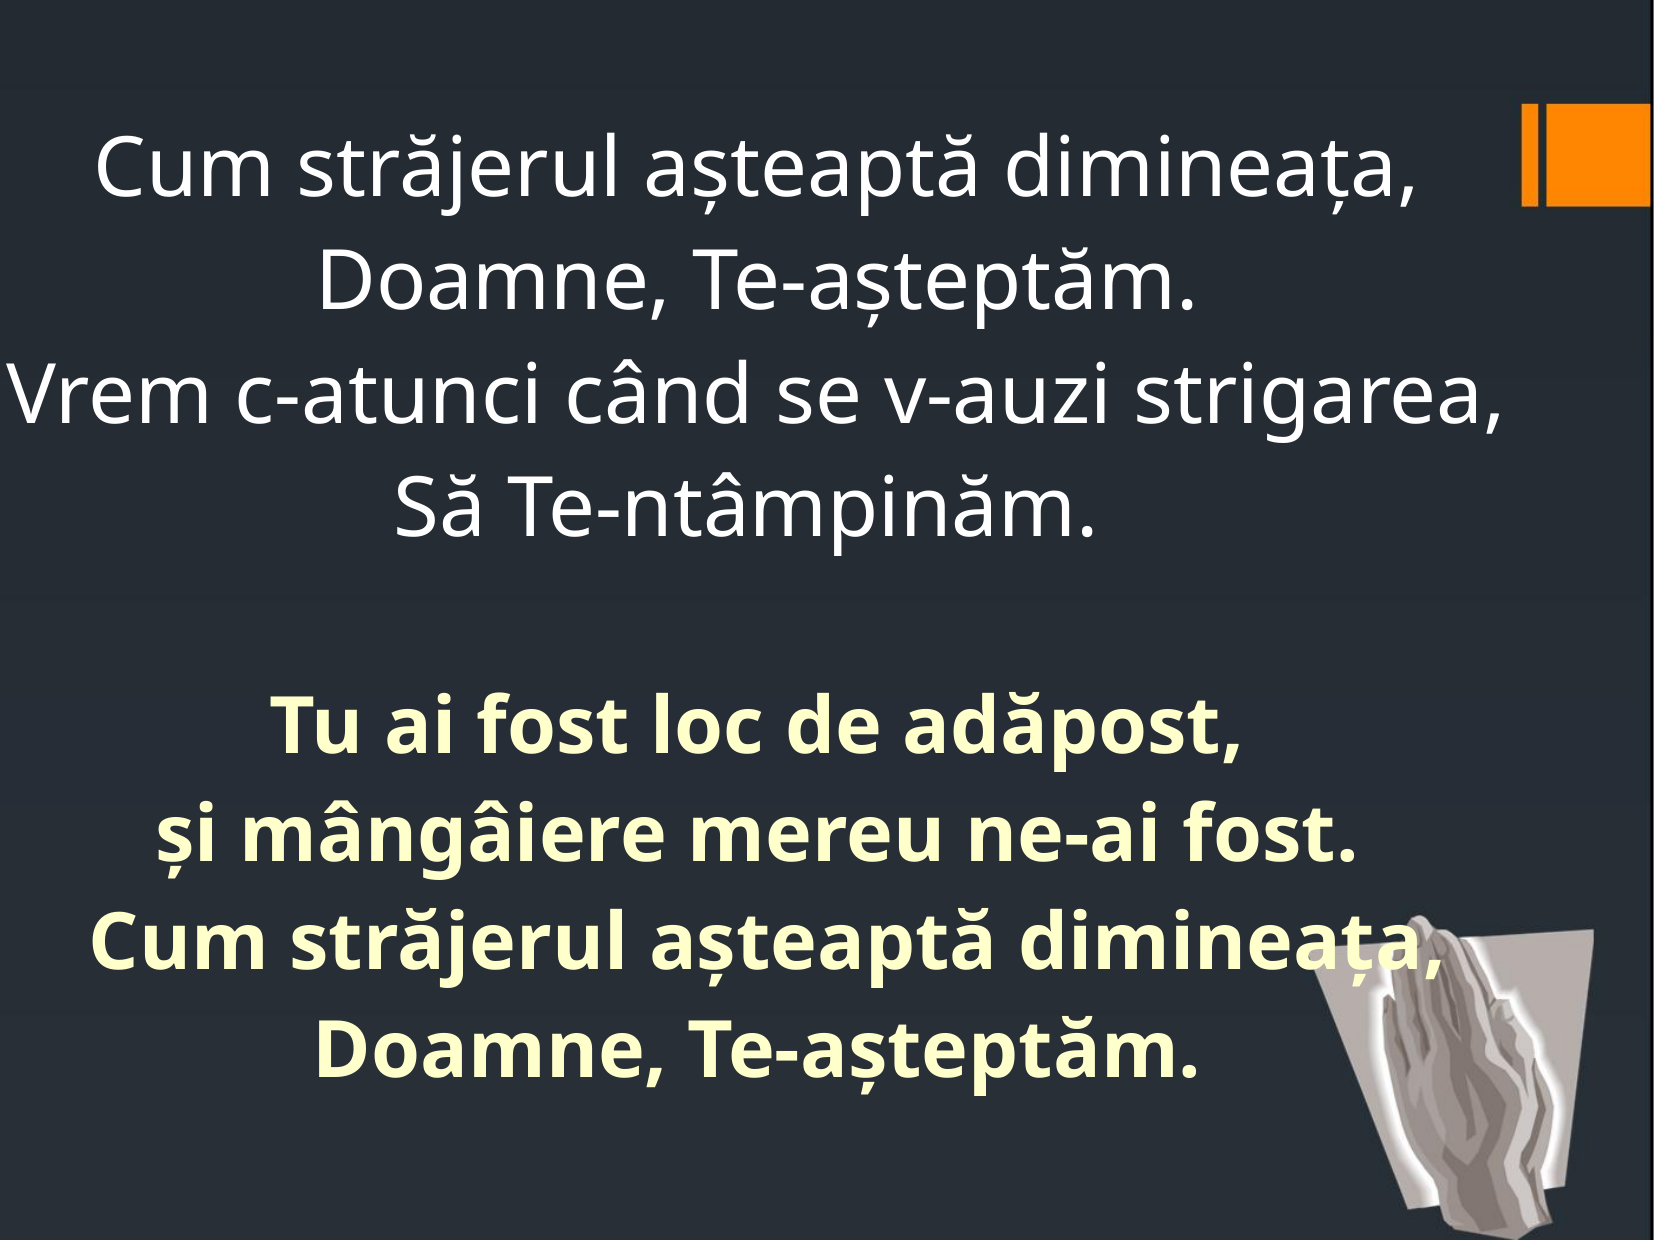

Cum străjerul aşteaptă dimineaţa,
Doamne, Te-aşteptăm.
Vrem c-atunci când se v-auzi strigarea,
Să Te-ntâmpinăm.
Tu ai fost loc de adăpost,
şi mângâiere mereu ne-ai fost.
 Cum străjerul aşteaptă dimineaţa,
Doamne, Te-aşteptăm.